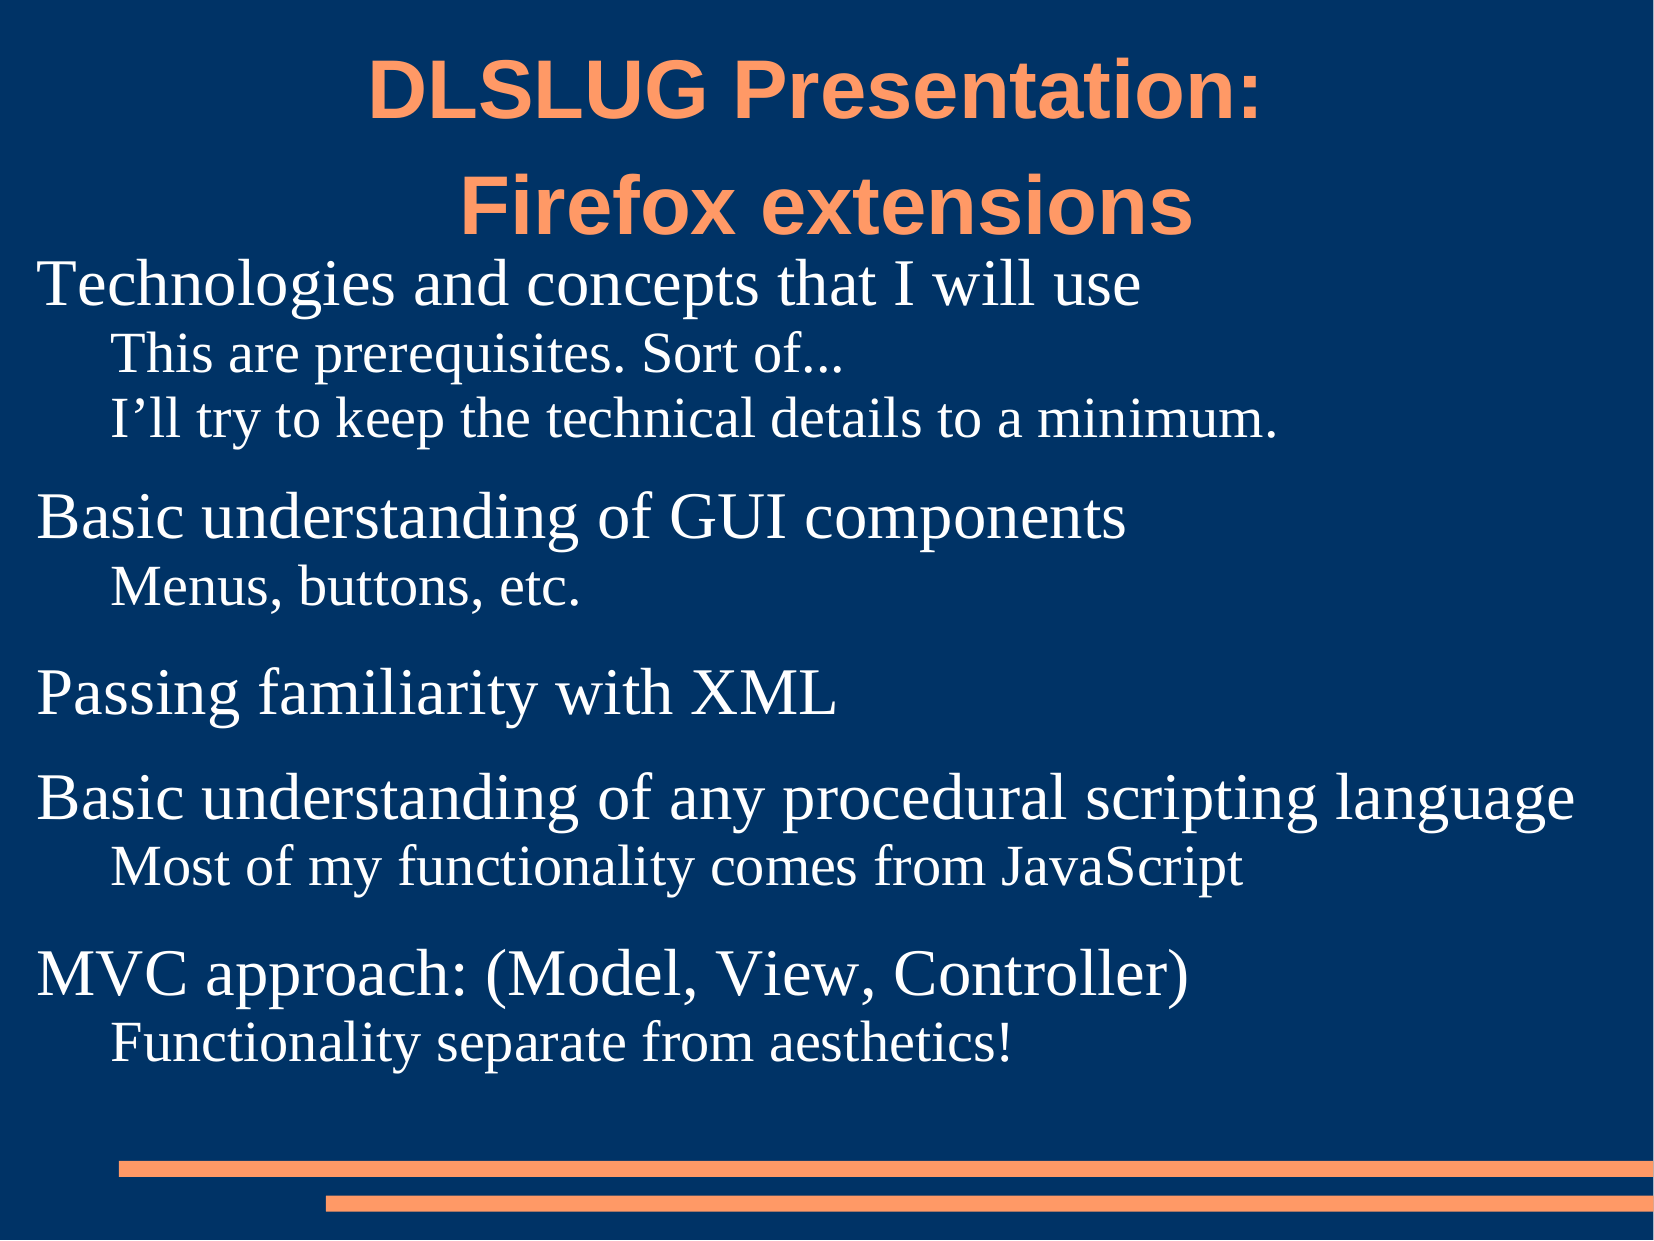

# DLSLUG Presentation: Firefox extensions
 Technologies and concepts that I will use
This are prerequisites. Sort of...
I’ll try to keep the technical details to a minimum.
 Basic understanding of GUI components
Menus, buttons, etc.
 Passing familiarity with XML
 Basic understanding of any procedural scripting language
Most of my functionality comes from JavaScript
 MVC approach: (Model, View, Controller)
Functionality separate from aesthetics!